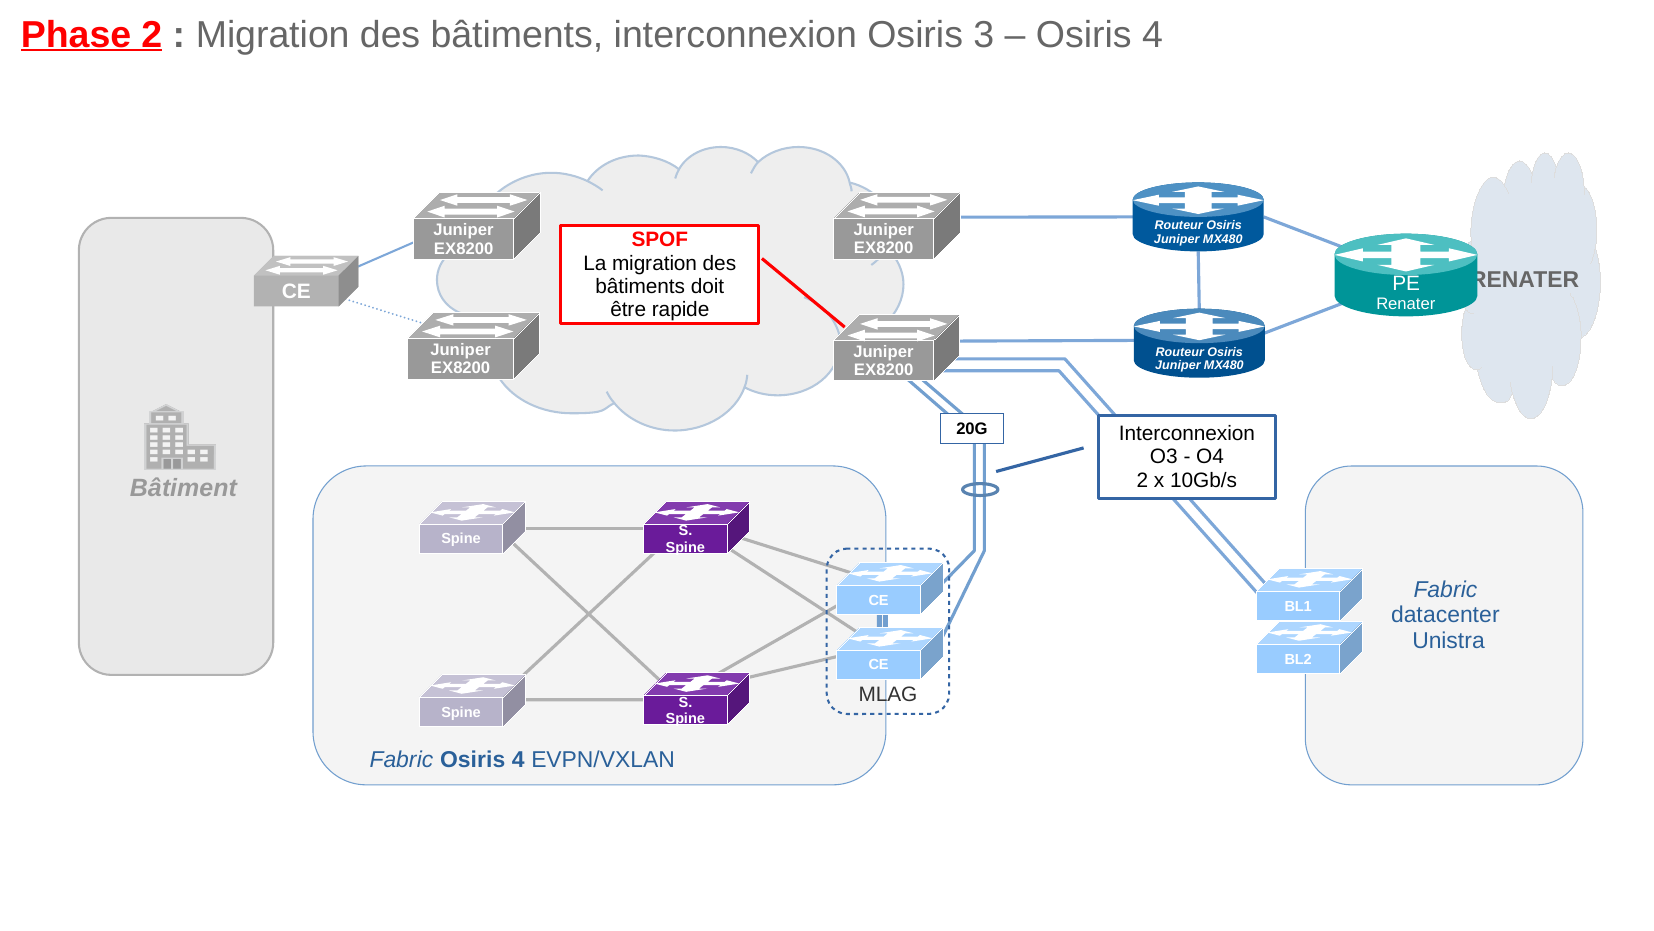

Phase 2 : Migration des bâtiments, interconnexion Osiris 3 – Osiris 4
Osiris 3
backbone ethernet
RENATER
Routeur Osiris
Juniper MX480
Juniper
EX8200
Juniper
EX8200
SPOF
La migration des bâtiments doit être rapide
PE
Renater
CE
Routeur Osiris
Juniper MX480
Juniper
EX8200
Juniper
EX8200
20G
Interconnexion O3 - O4
2 x 10Gb/s
Bâtiment
Spine
S. Spine
MLAG
CE
BL1
Fabric
datacenter
Unistra
BL2
CE
S. Spine
Spine
Fabric Osiris 4 EVPN/VXLAN